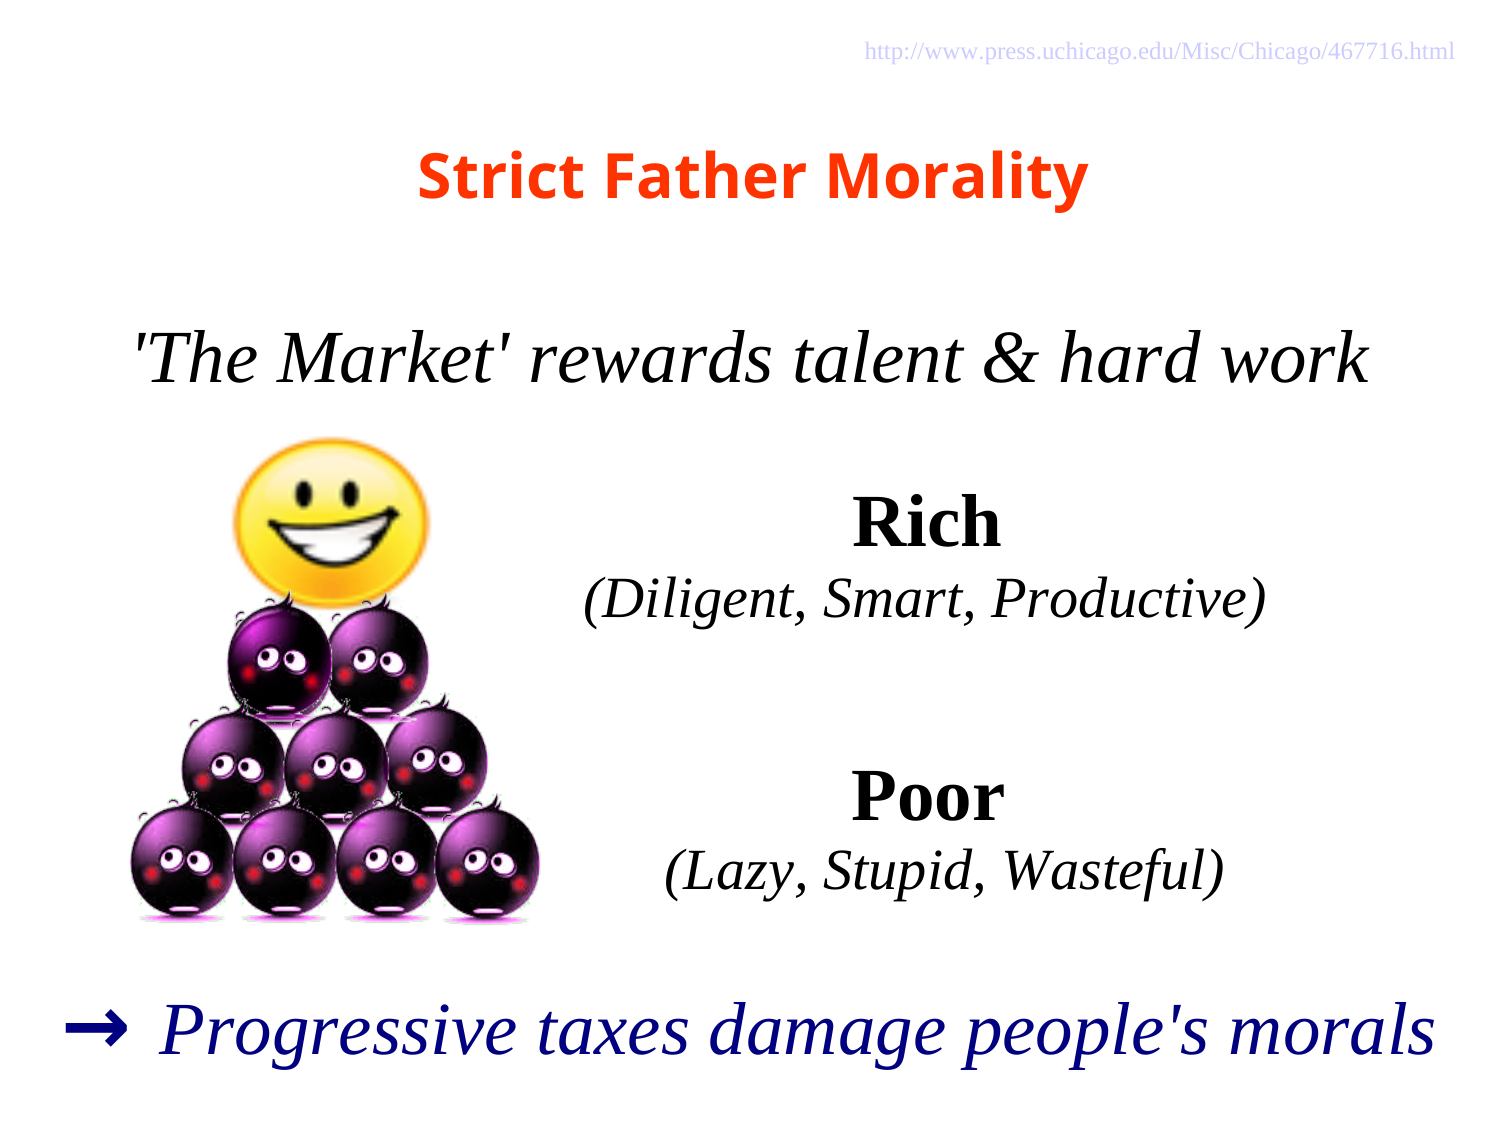

http://www.press.uchicago.edu/Misc/Chicago/467716.html
Strict Father Morality
'The Market' rewards talent & hard work
 Rich
(Diligent, Smart, Productive)
 Poor
(Lazy, Stupid, Wasteful)
→ Progressive taxes damage people's morals